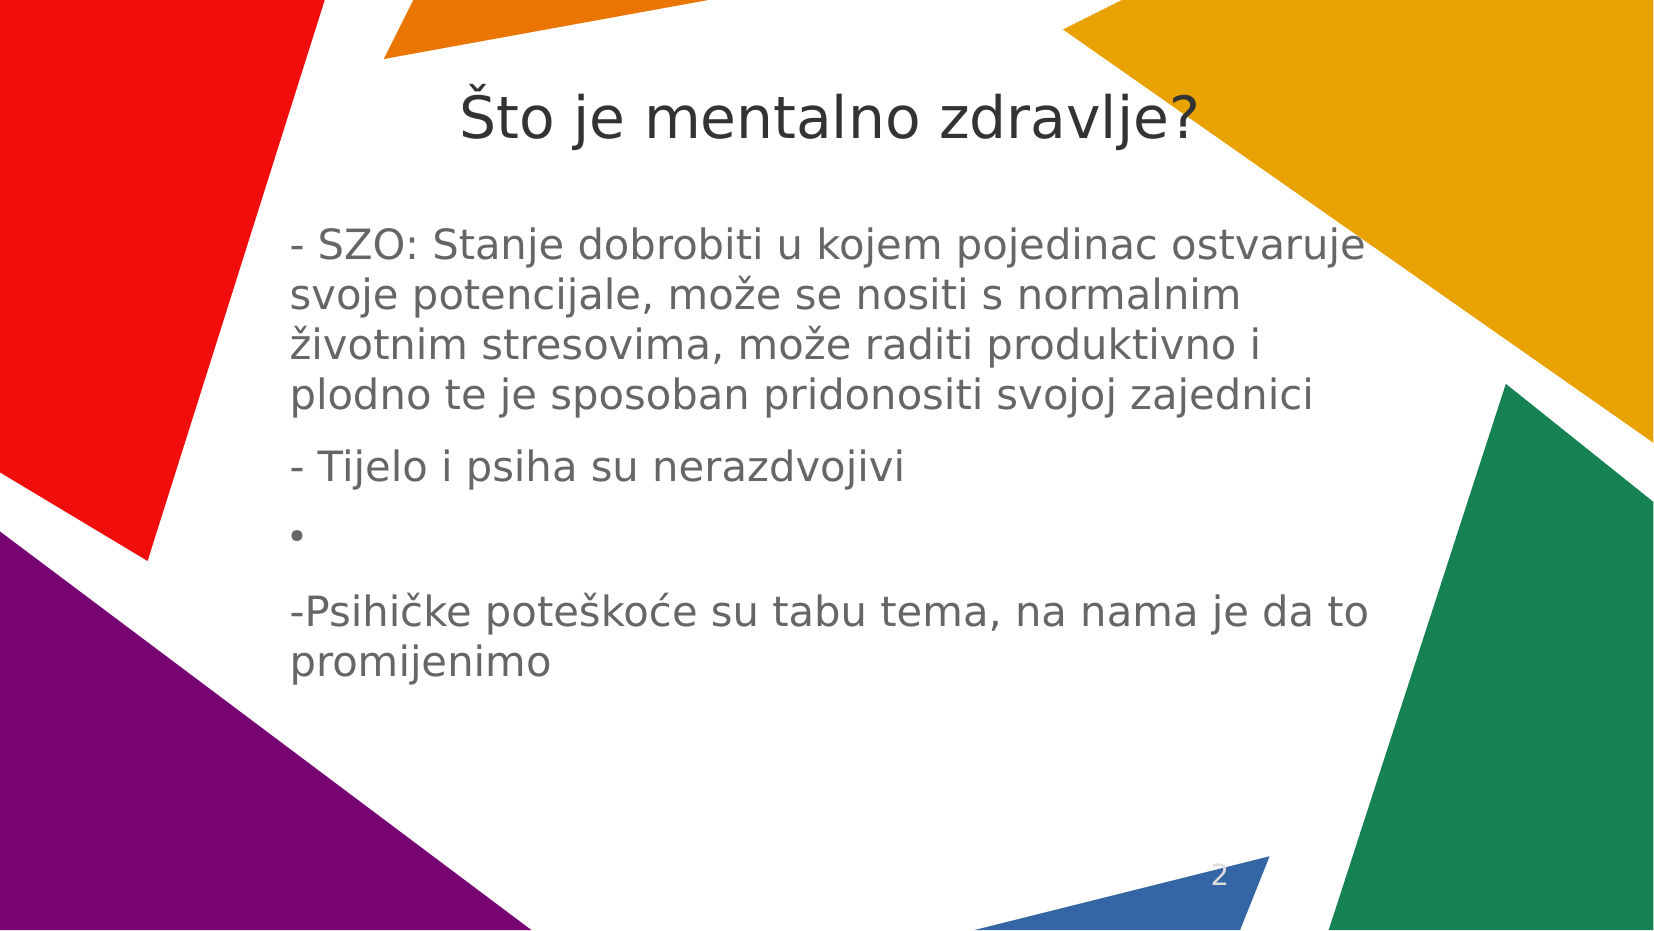

# Što je mentalno zdravlje?
- SZO: Stanje dobrobiti u kojem pojedinac ostvaruje svoje potencijale, može se nositi s normalnim životnim stresovima, može raditi produktivno i plodno te je sposoban pridonositi svojoj zajednici
- Tijelo i psiha su nerazdvojivi
-Psihičke poteškoće su tabu tema, na nama je da to promijenimo